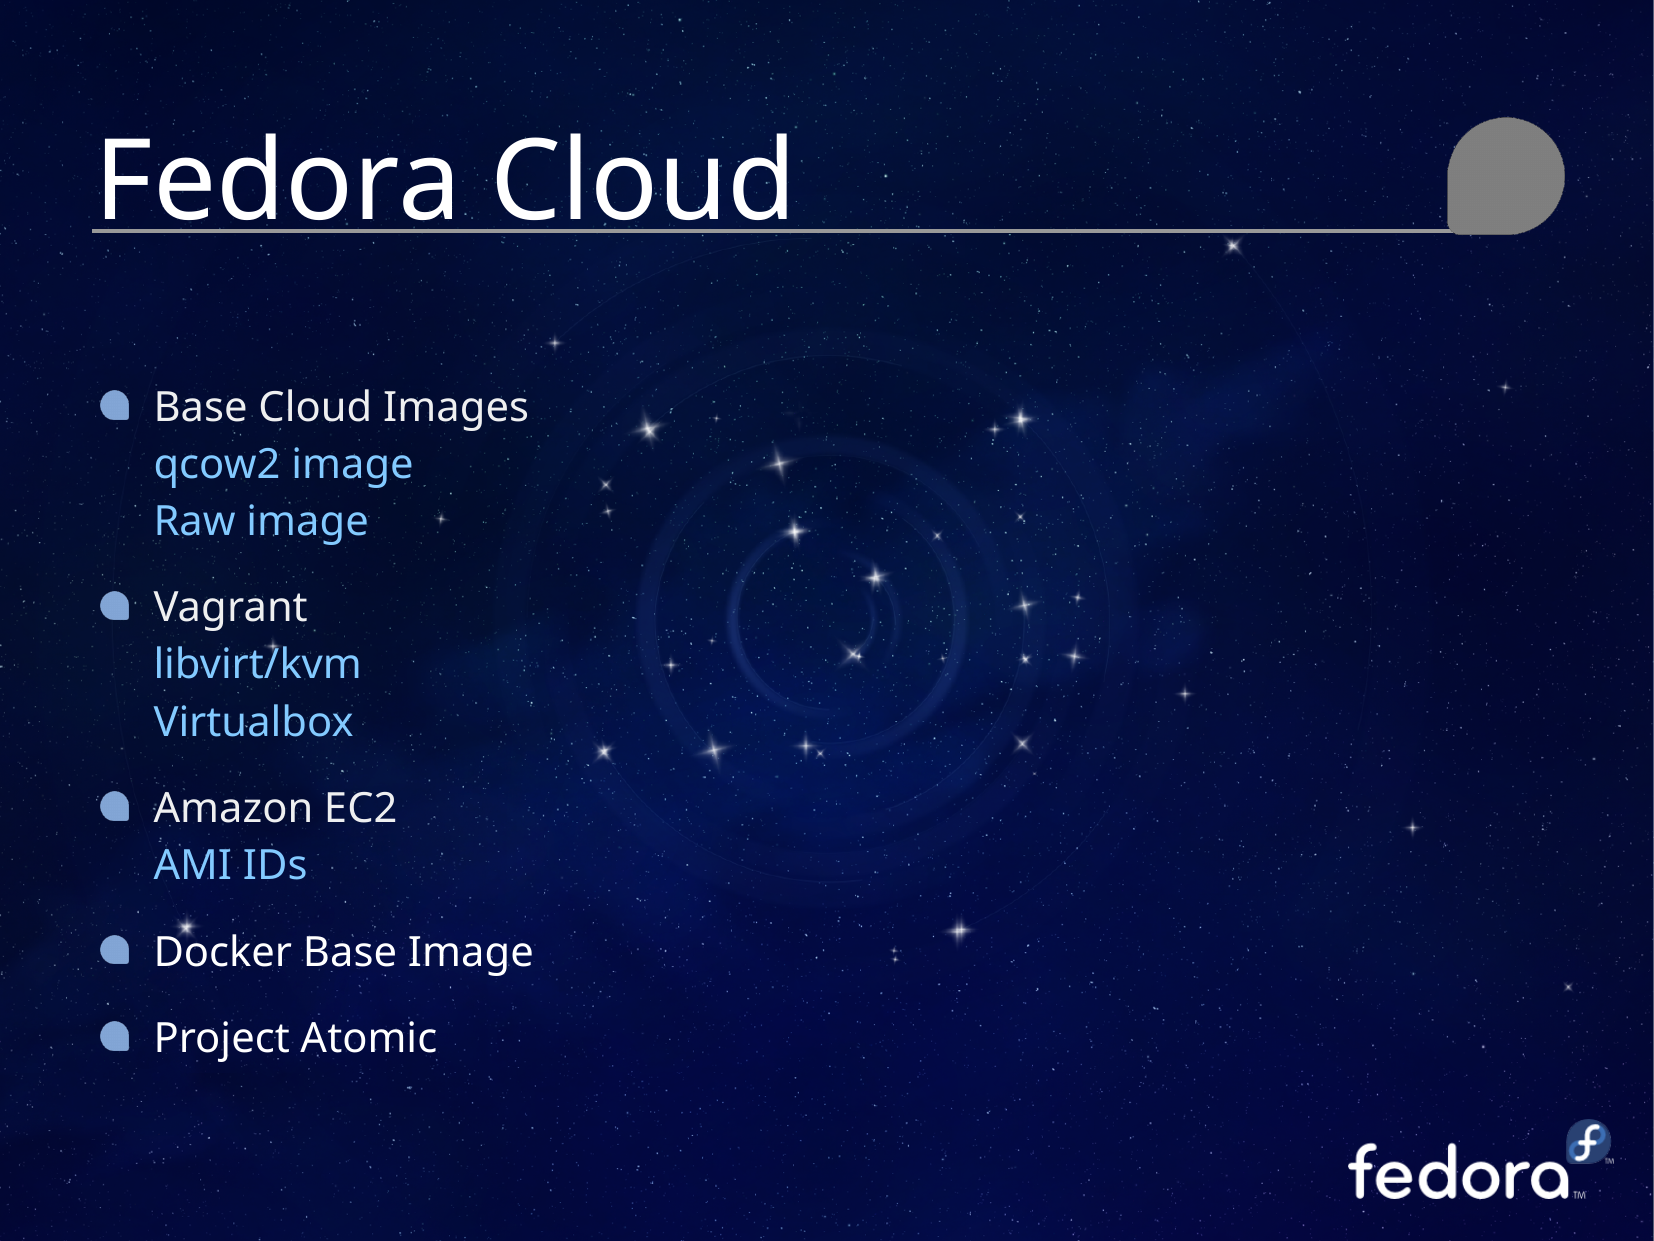

Fedora Cloud
# Base Cloud Images qcow2 image Raw image
Vagrant
libvirt/kvm
Virtualbox
Amazon EC2
AMI IDs
Docker Base Image
Project Atomic